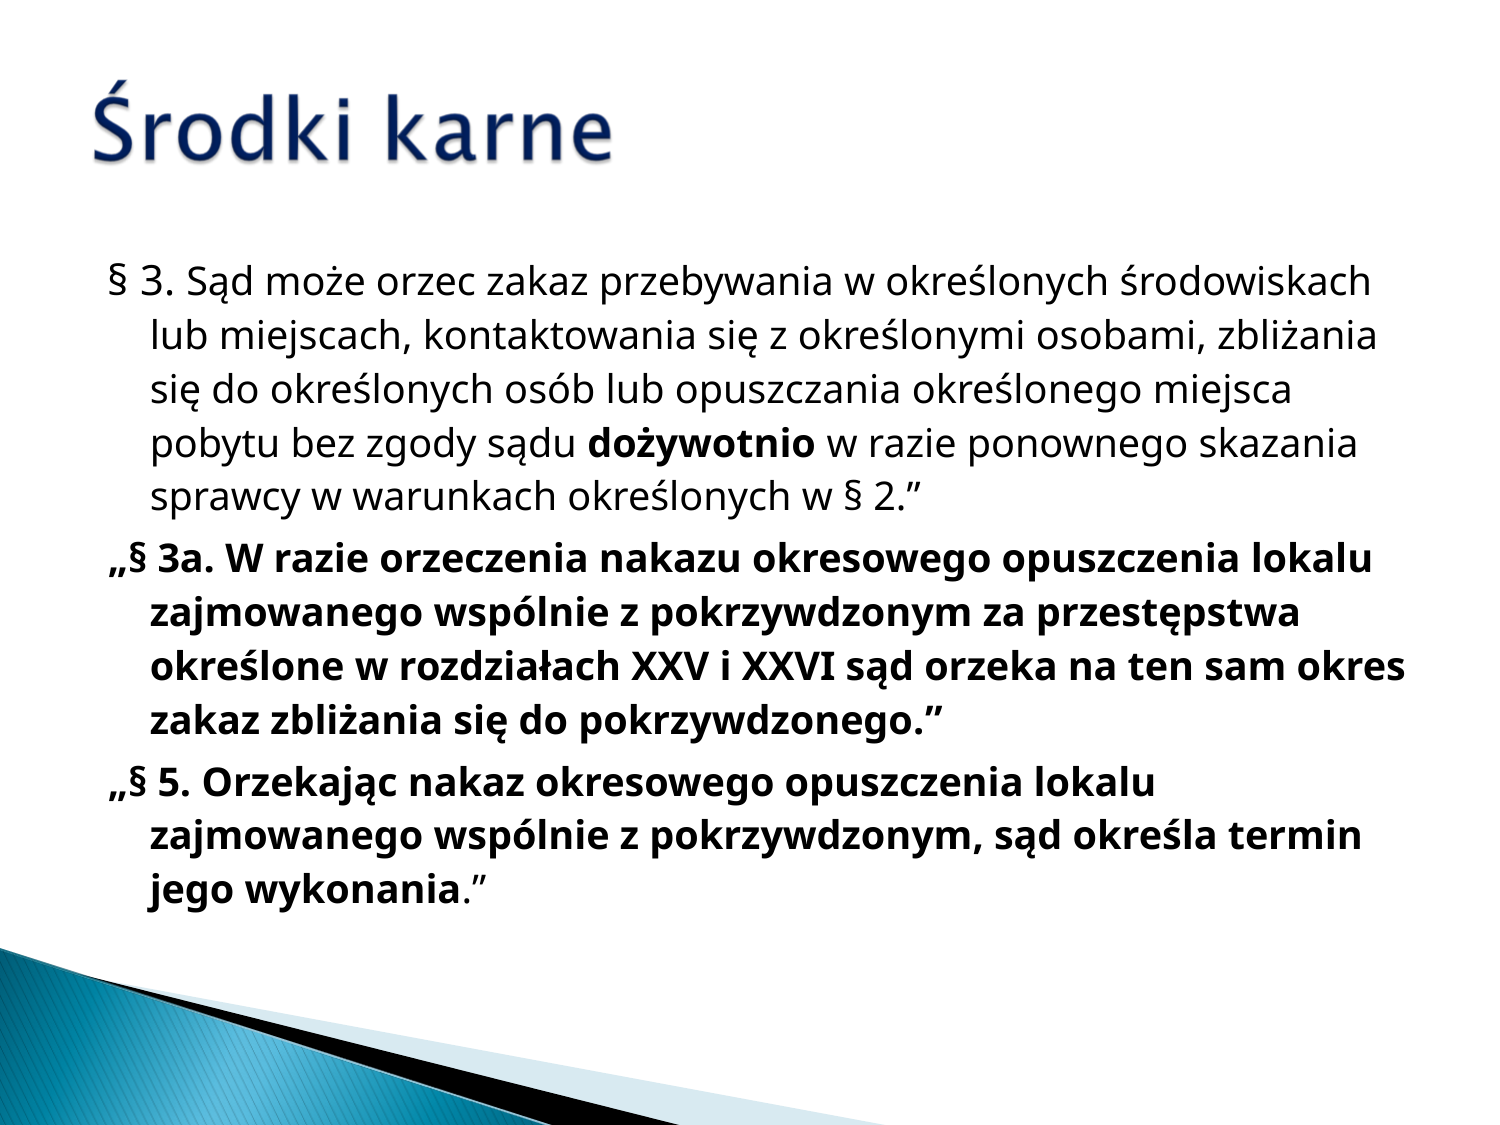

# § 3. Sąd może orzec zakaz przebywania w określonych środowiskach lub miejscach, kontaktowania się z określonymi osobami, zbliżania się do określonych osób lub opuszczania określonego miejsca pobytu bez zgody sądu dożywotnio w razie ponownego skazania sprawcy w warunkach określonych w § 2.”
„§ 3a. W razie orzeczenia nakazu okresowego opuszczenia lokalu zajmowanego wspólnie z pokrzywdzonym za przestępstwa określone w rozdziałach XXV i XXVI sąd orzeka na ten sam okres zakaz zbliżania się do pokrzywdzonego.”
„§ 5. Orzekając nakaz okresowego opuszczenia lokalu zajmowanego wspólnie z pokrzywdzonym, sąd określa termin jego wykonania.”